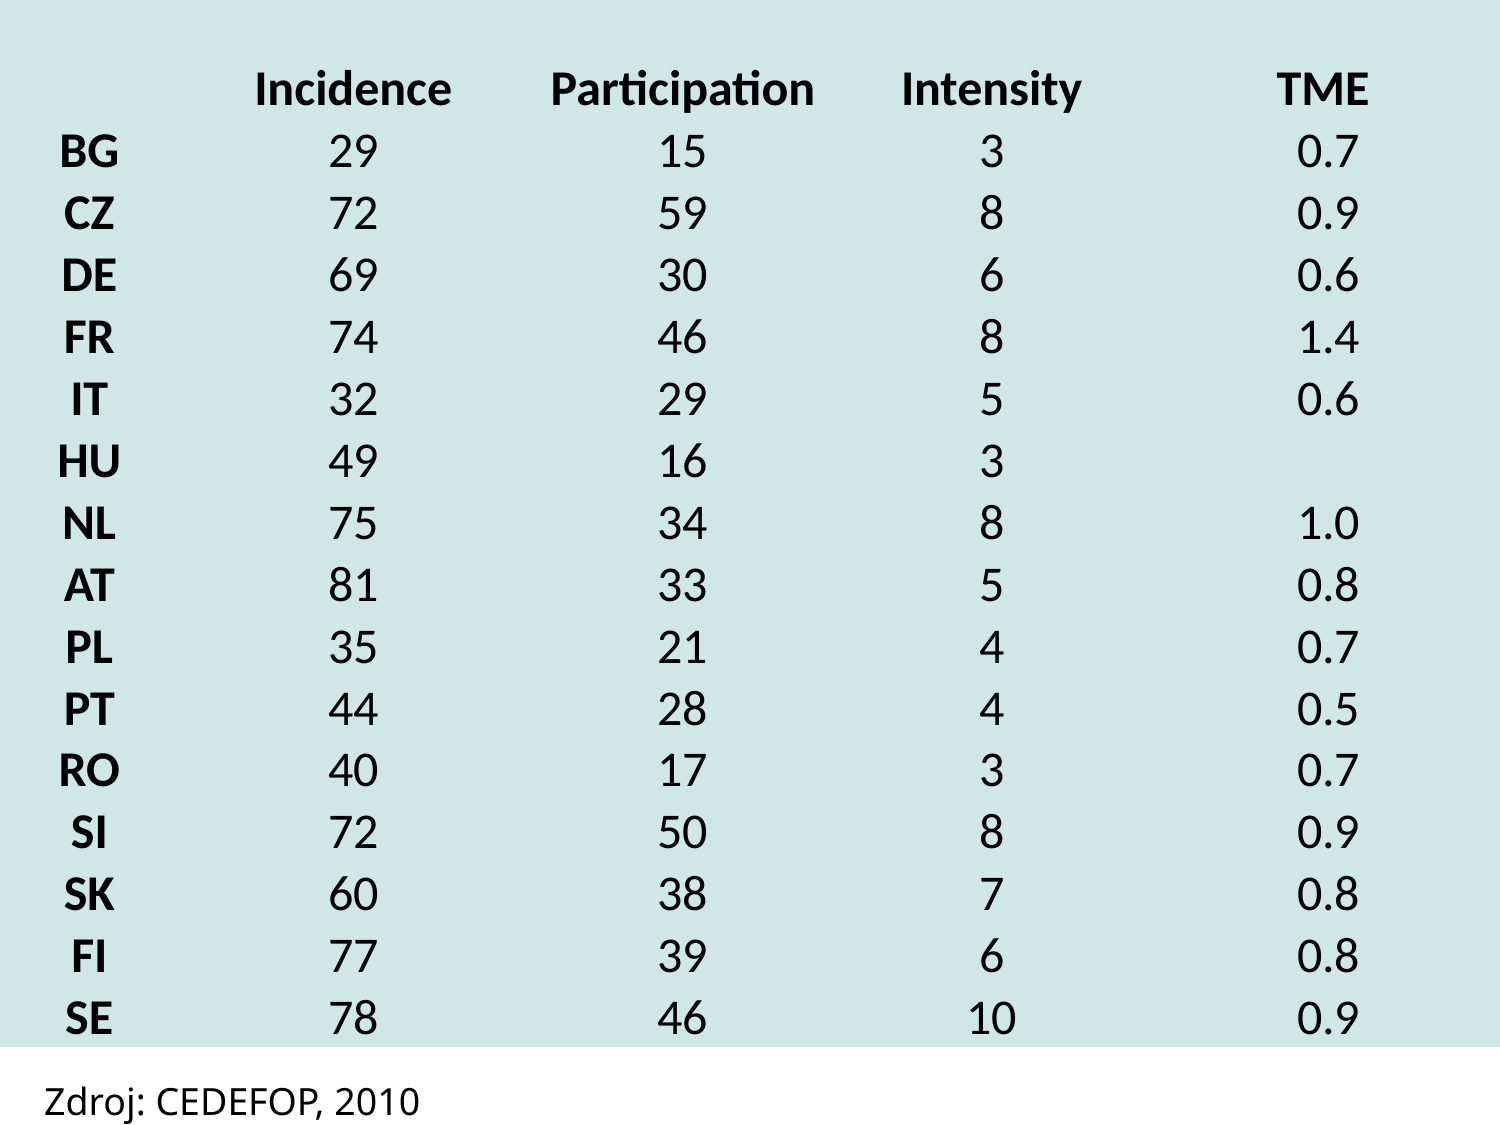

| | Incidence | Participation | Intensity | TME |
| --- | --- | --- | --- | --- |
| BG | 29 | 15 | 3 | 0.7 |
| CZ | 72 | 59 | 8 | 0.9 |
| DE | 69 | 30 | 6 | 0.6 |
| FR | 74 | 46 | 8 | 1.4 |
| IT | 32 | 29 | 5 | 0.6 |
| HU | 49 | 16 | 3 | |
| NL | 75 | 34 | 8 | 1.0 |
| AT | 81 | 33 | 5 | 0.8 |
| PL | 35 | 21 | 4 | 0.7 |
| PT | 44 | 28 | 4 | 0.5 |
| RO | 40 | 17 | 3 | 0.7 |
| SI | 72 | 50 | 8 | 0.9 |
| SK | 60 | 38 | 7 | 0.8 |
| FI | 77 | 39 | 6 | 0.8 |
| SE | 78 | 46 | 10 | 0.9 |
Zdroj: CEDEFOP, 2010